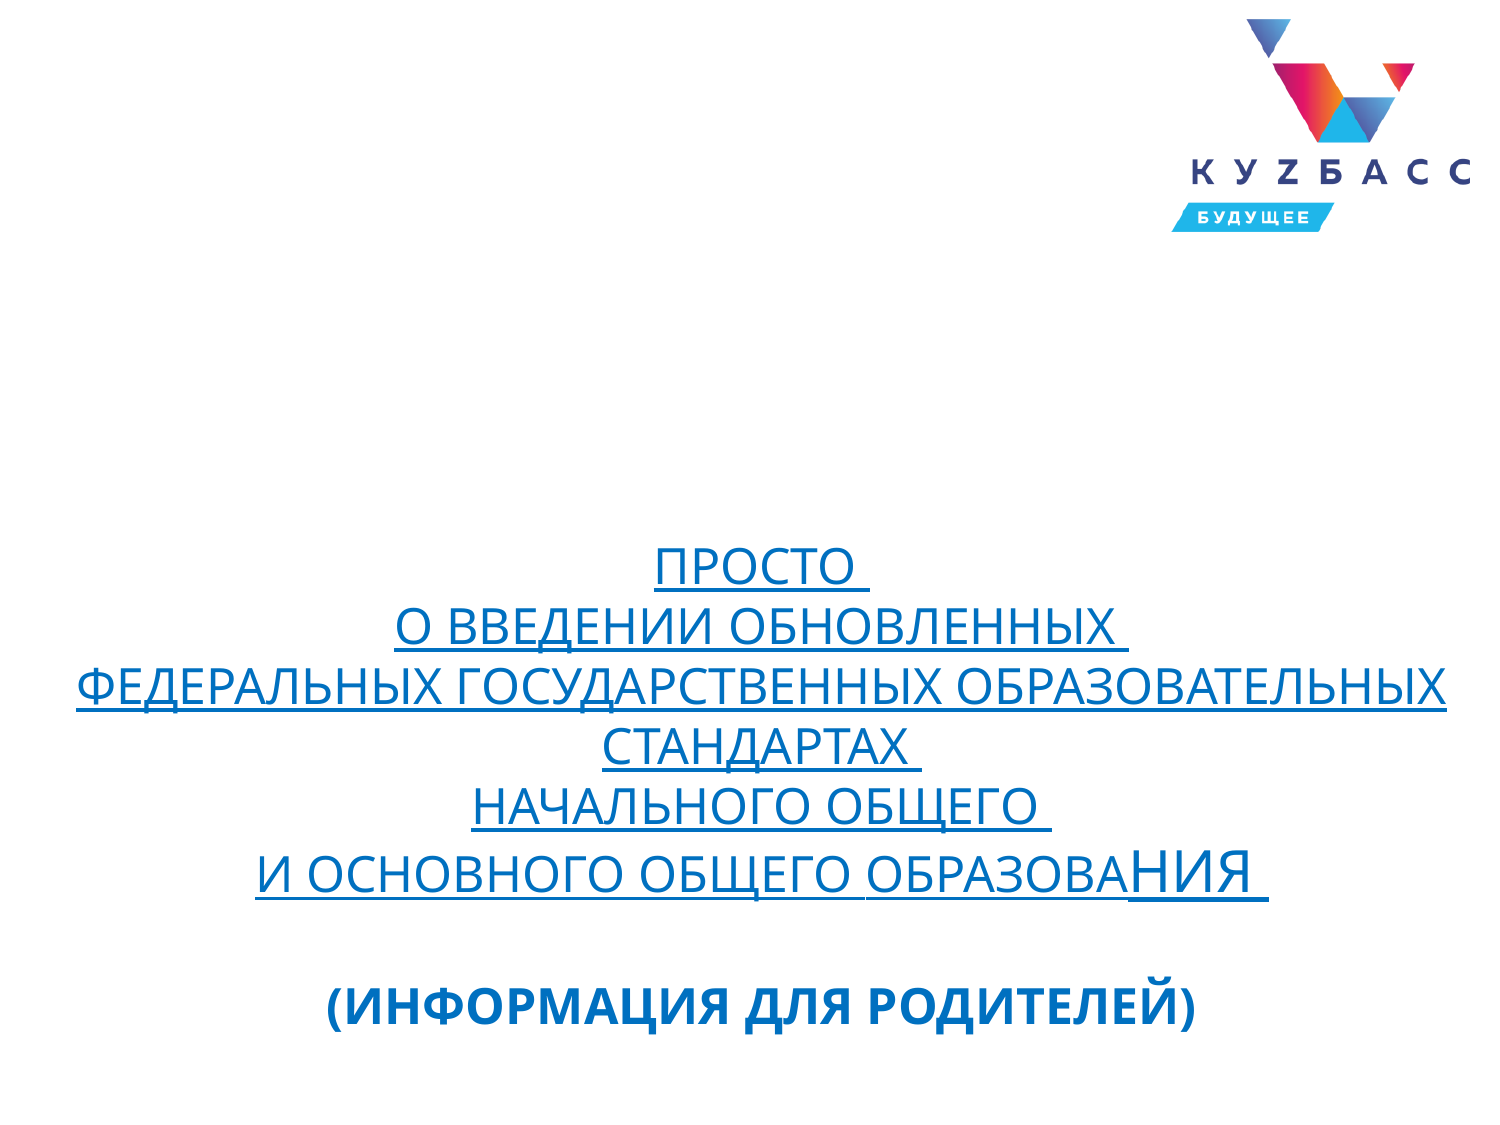

# ПРОСТО О ВВЕДЕНИИ ОБНОВЛЕННЫХ ФЕДЕРАЛЬНЫХ ГОСУДАРСТВЕННЫХ ОБРАЗОВАТЕЛЬНЫХ СТАНДАРТАХ НАЧАЛЬНОГО ОБЩЕГО И ОСНОВНОГО ОБЩЕГО ОБРАЗОВАНИЯ (ИНФОРМАЦИЯ ДЛЯ РОДИТЕЛЕЙ)